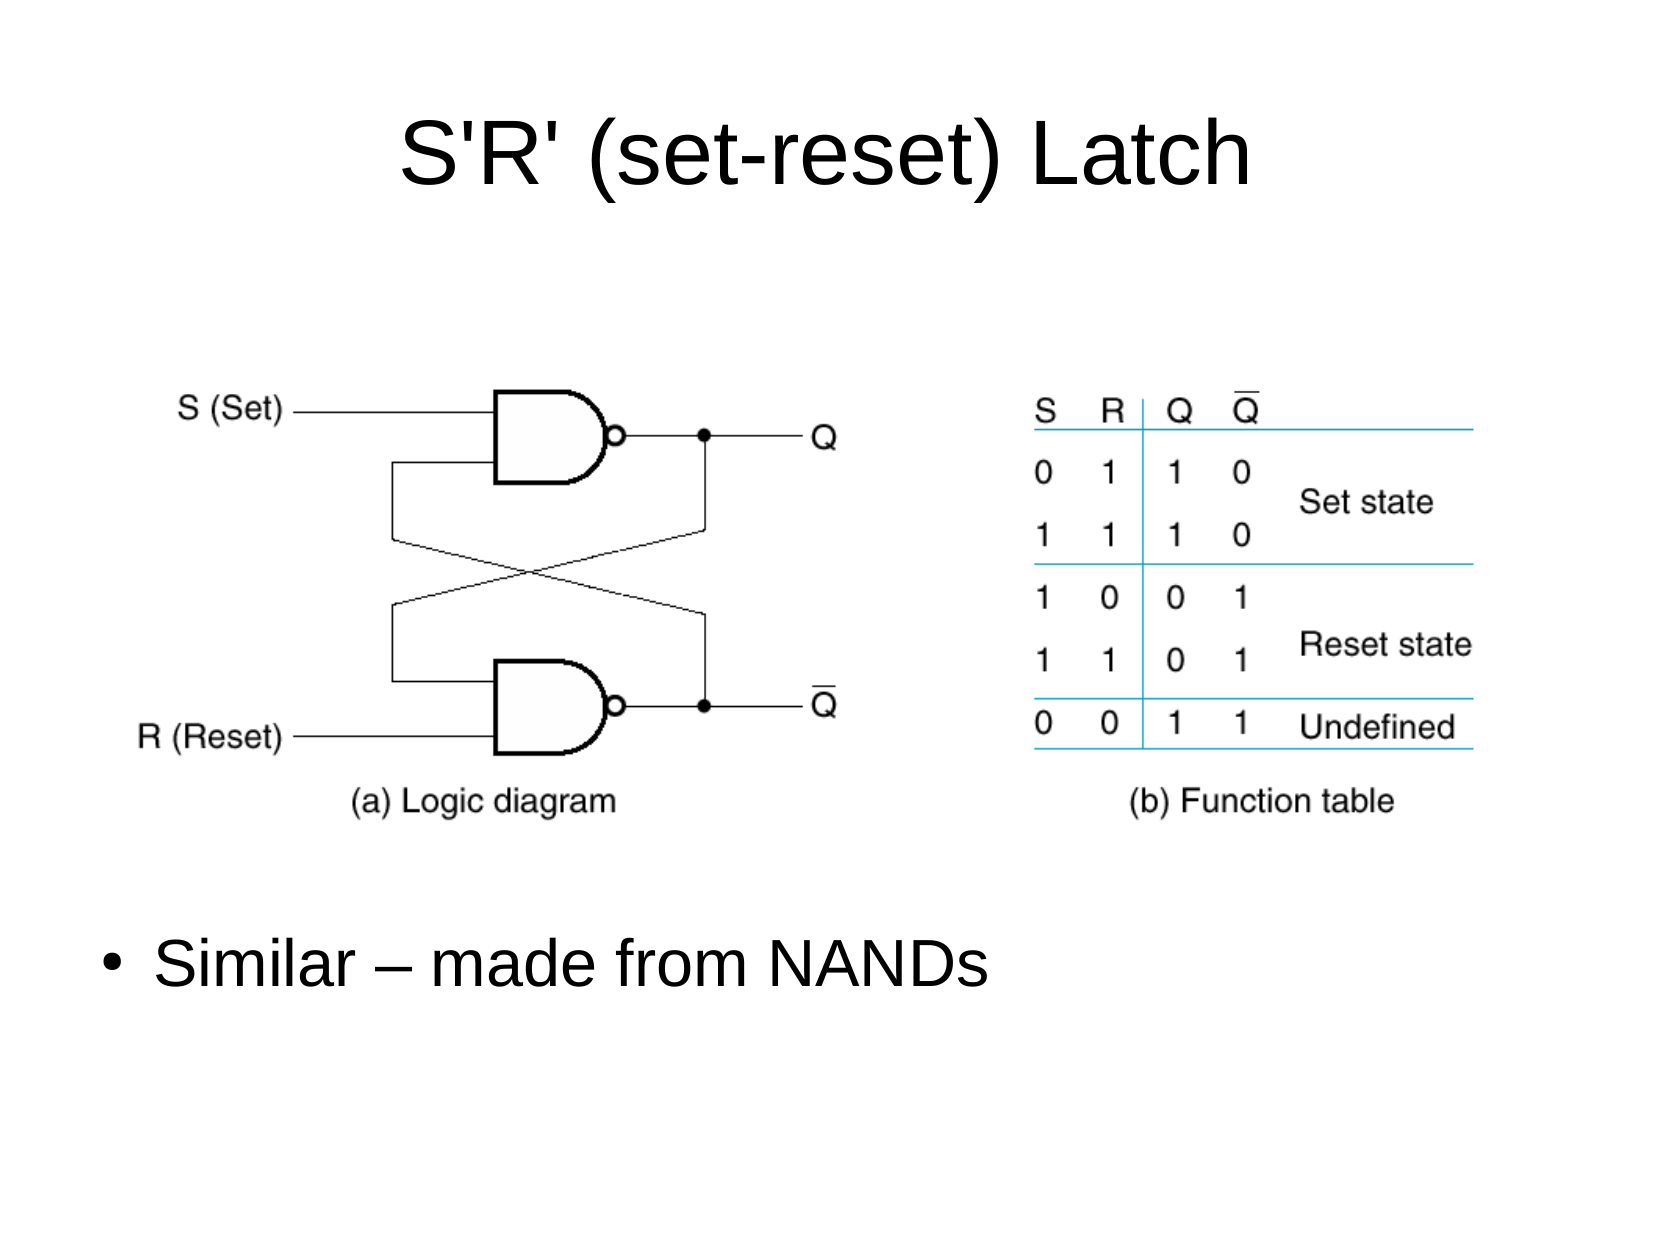

# S'R' (set-reset) Latch
Similar – made from NANDs